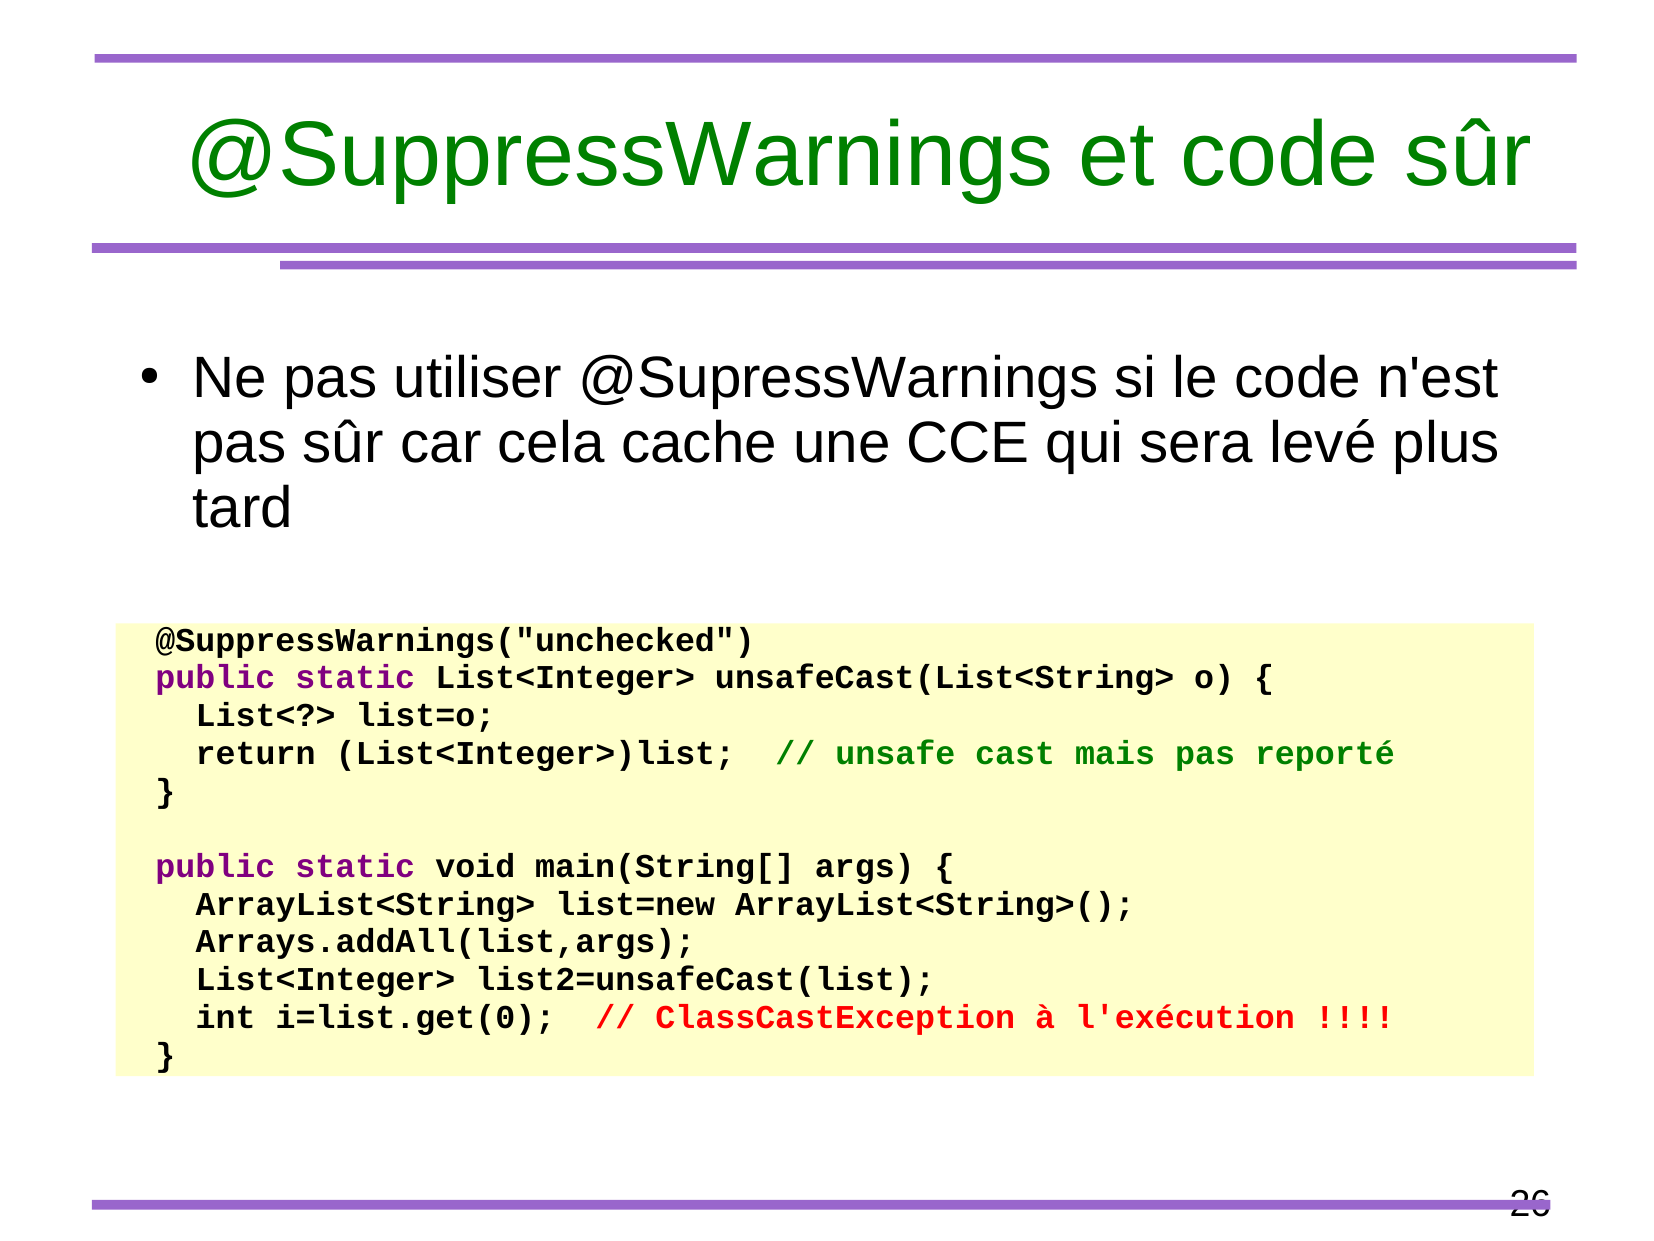

# @SuppressWarnings et code sûr
Ne pas utiliser @SupressWarnings si le code n'est pas sûr car cela cache une CCE qui sera levé plus tard
 @SuppressWarnings("unchecked")
 public static List<Integer> unsafeCast(List<String> o) {
 List<?> list=o;
 return (List<Integer>)list; // unsafe cast mais pas reporté
 }
 public static void main(String[] args) {
 ArrayList<String> list=new ArrayList<String>();
 Arrays.addAll(list,args);
 List<Integer> list2=unsafeCast(list);
 int i=list.get(0); // ClassCastException à l'exécution !!!!
 }